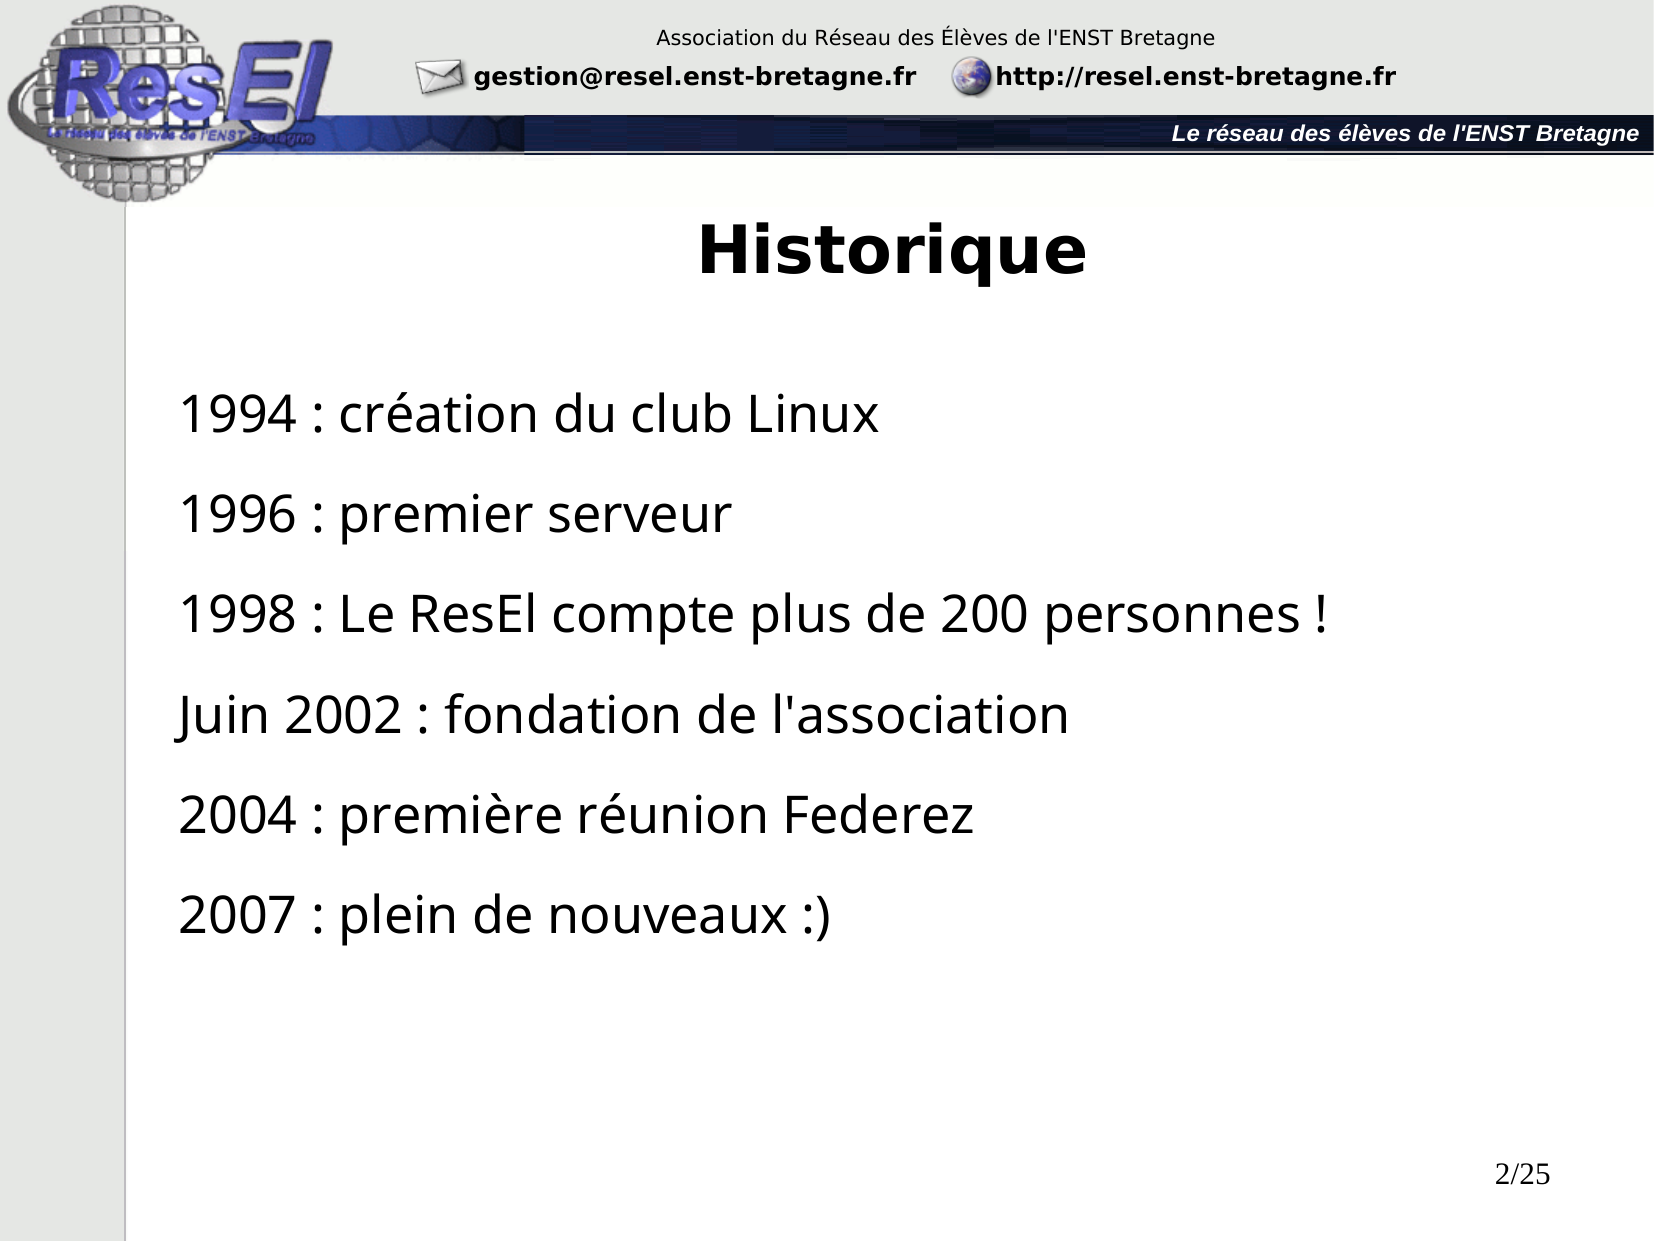

# Historique
1994 : création du club Linux
1996 : premier serveur
1998 : Le ResEl compte plus de 200 personnes !
Juin 2002 : fondation de l'association
2004 : première réunion Federez
2007 : plein de nouveaux :)